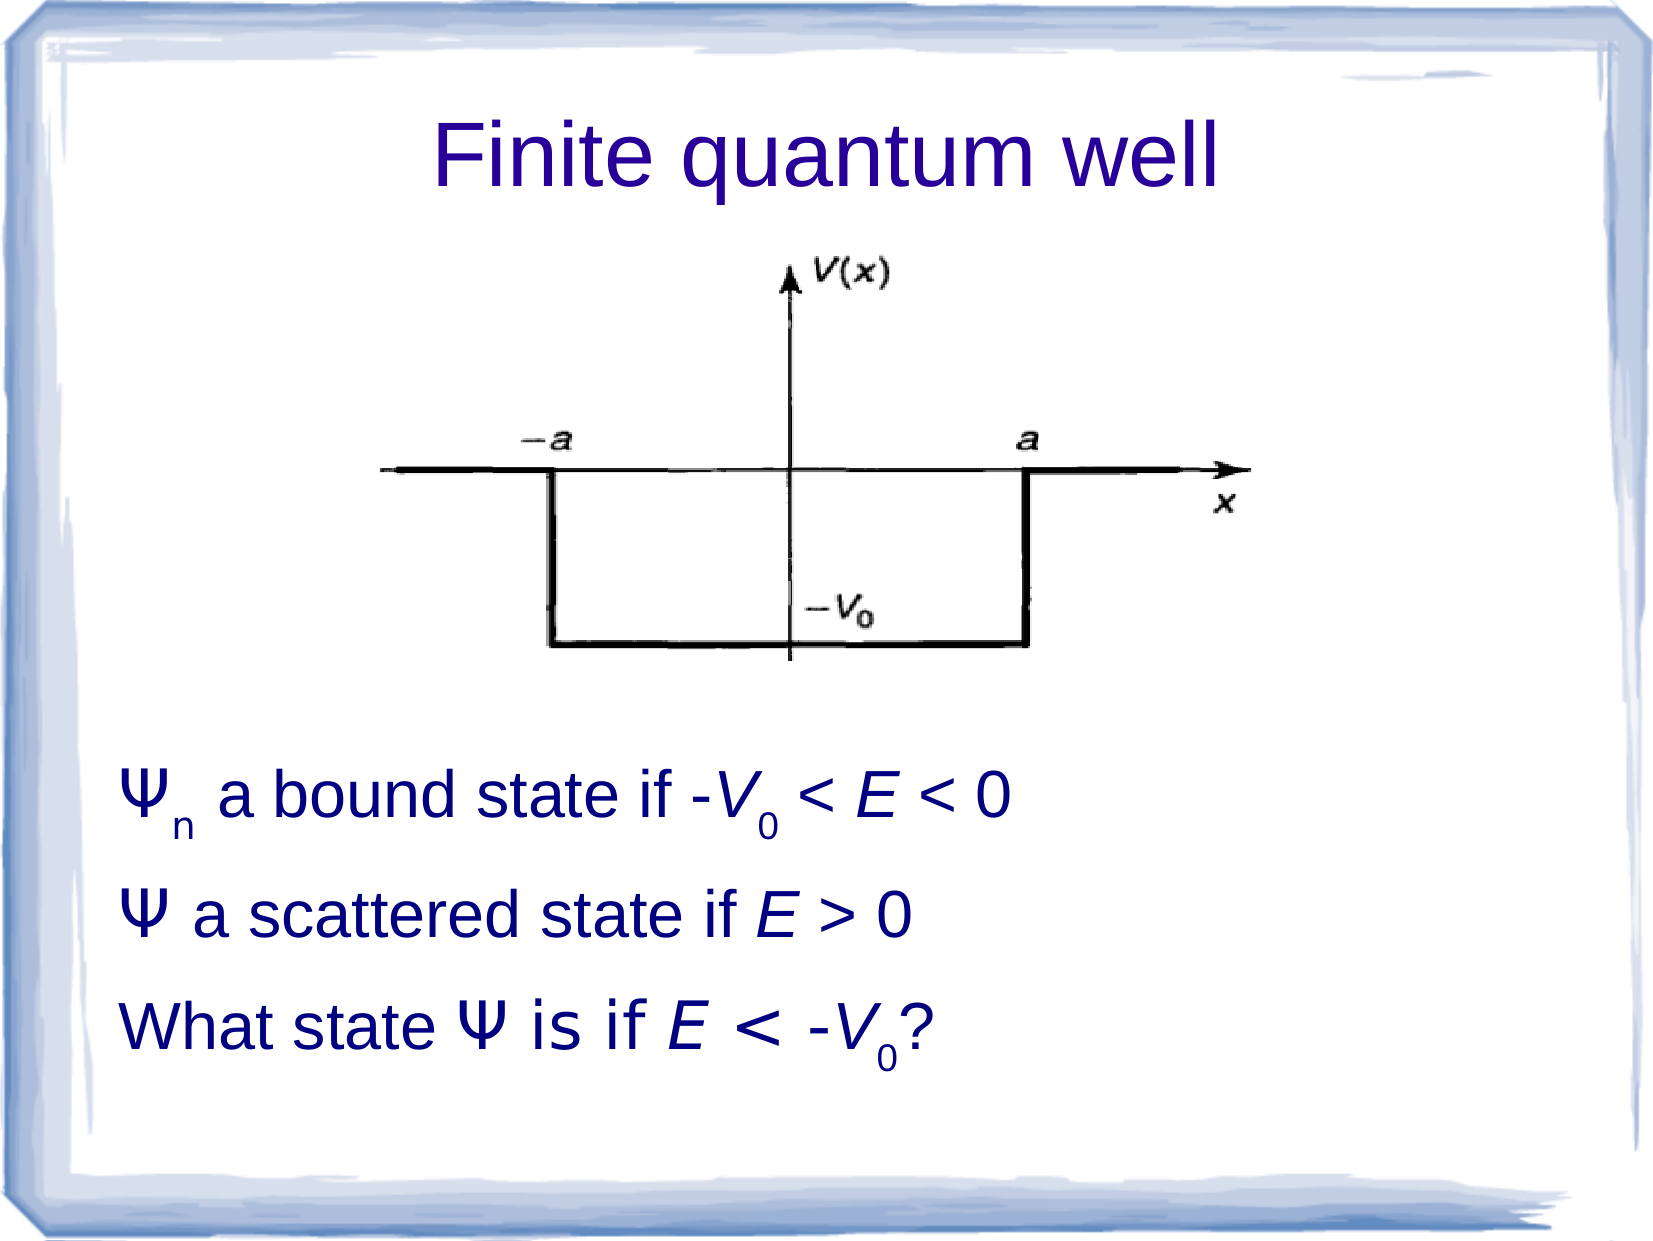

# Finite quantum well
Ψn a bound state if -V0 < E < 0
Ψ a scattered state if E > 0
What state Ψ is if E < -V0?